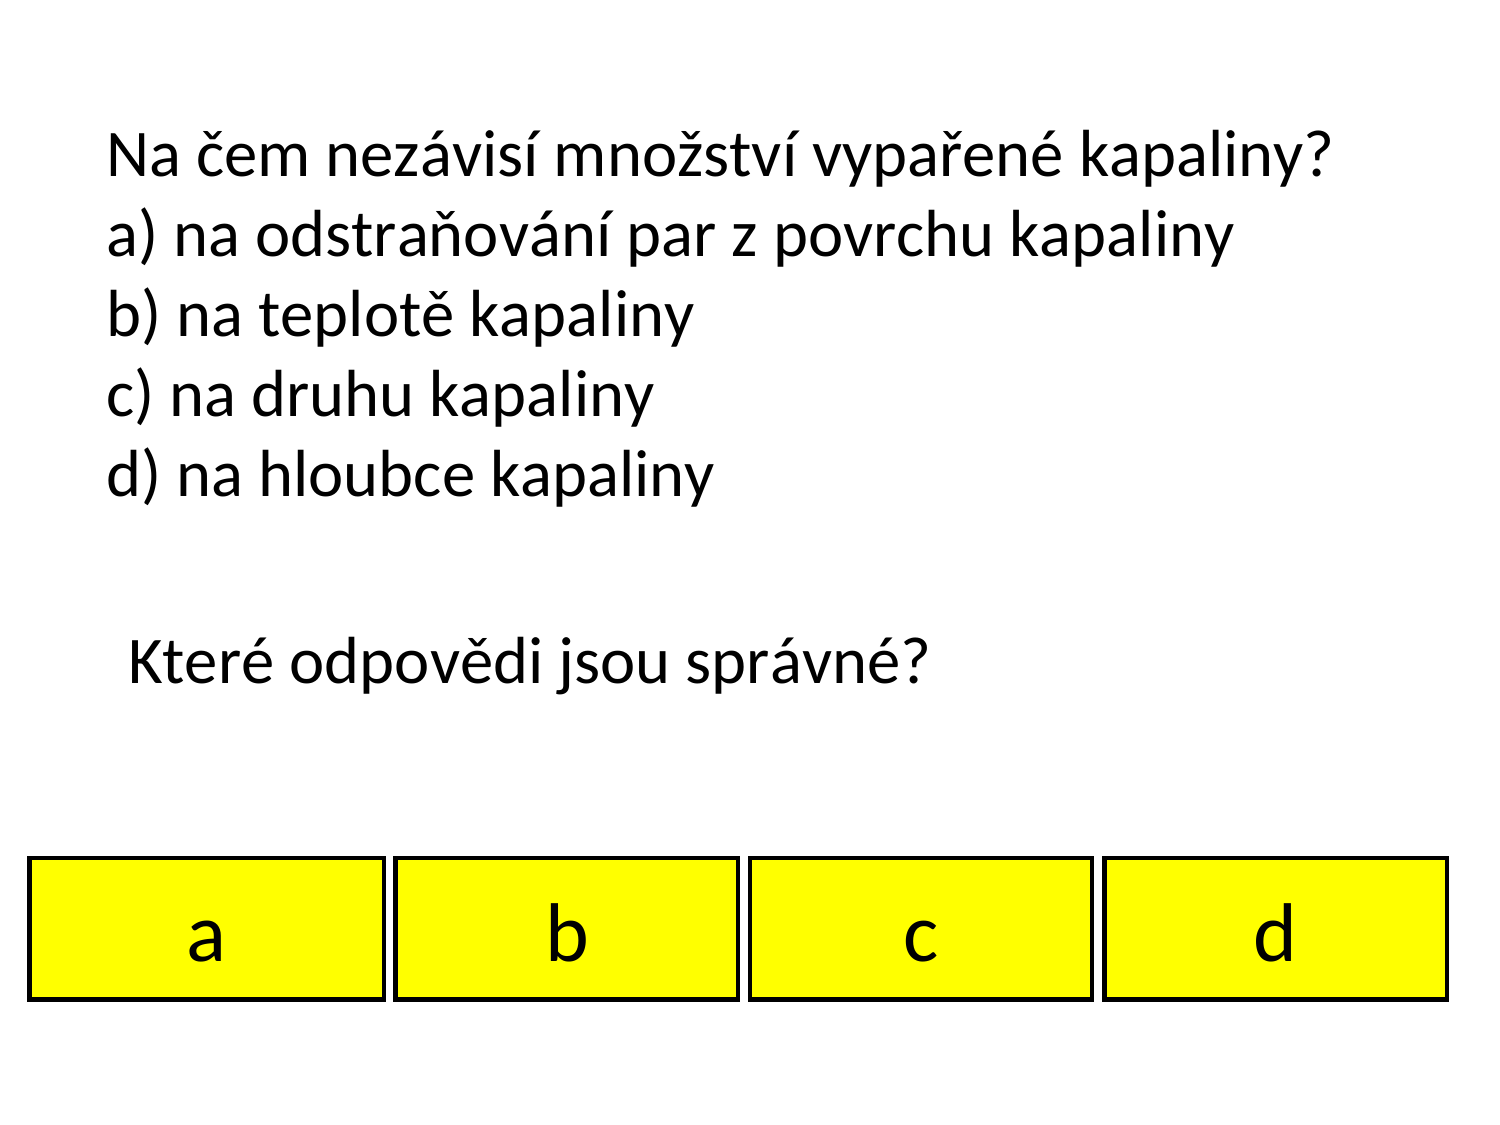

Na čem nezávisí množství vypařené kapaliny?
 na odstraňování par z povrchu kapaliny
 na teplotě kapaliny
 na druhu kapaliny
 na hloubce kapaliny
Které odpovědi jsou správné?
a
b
c
d